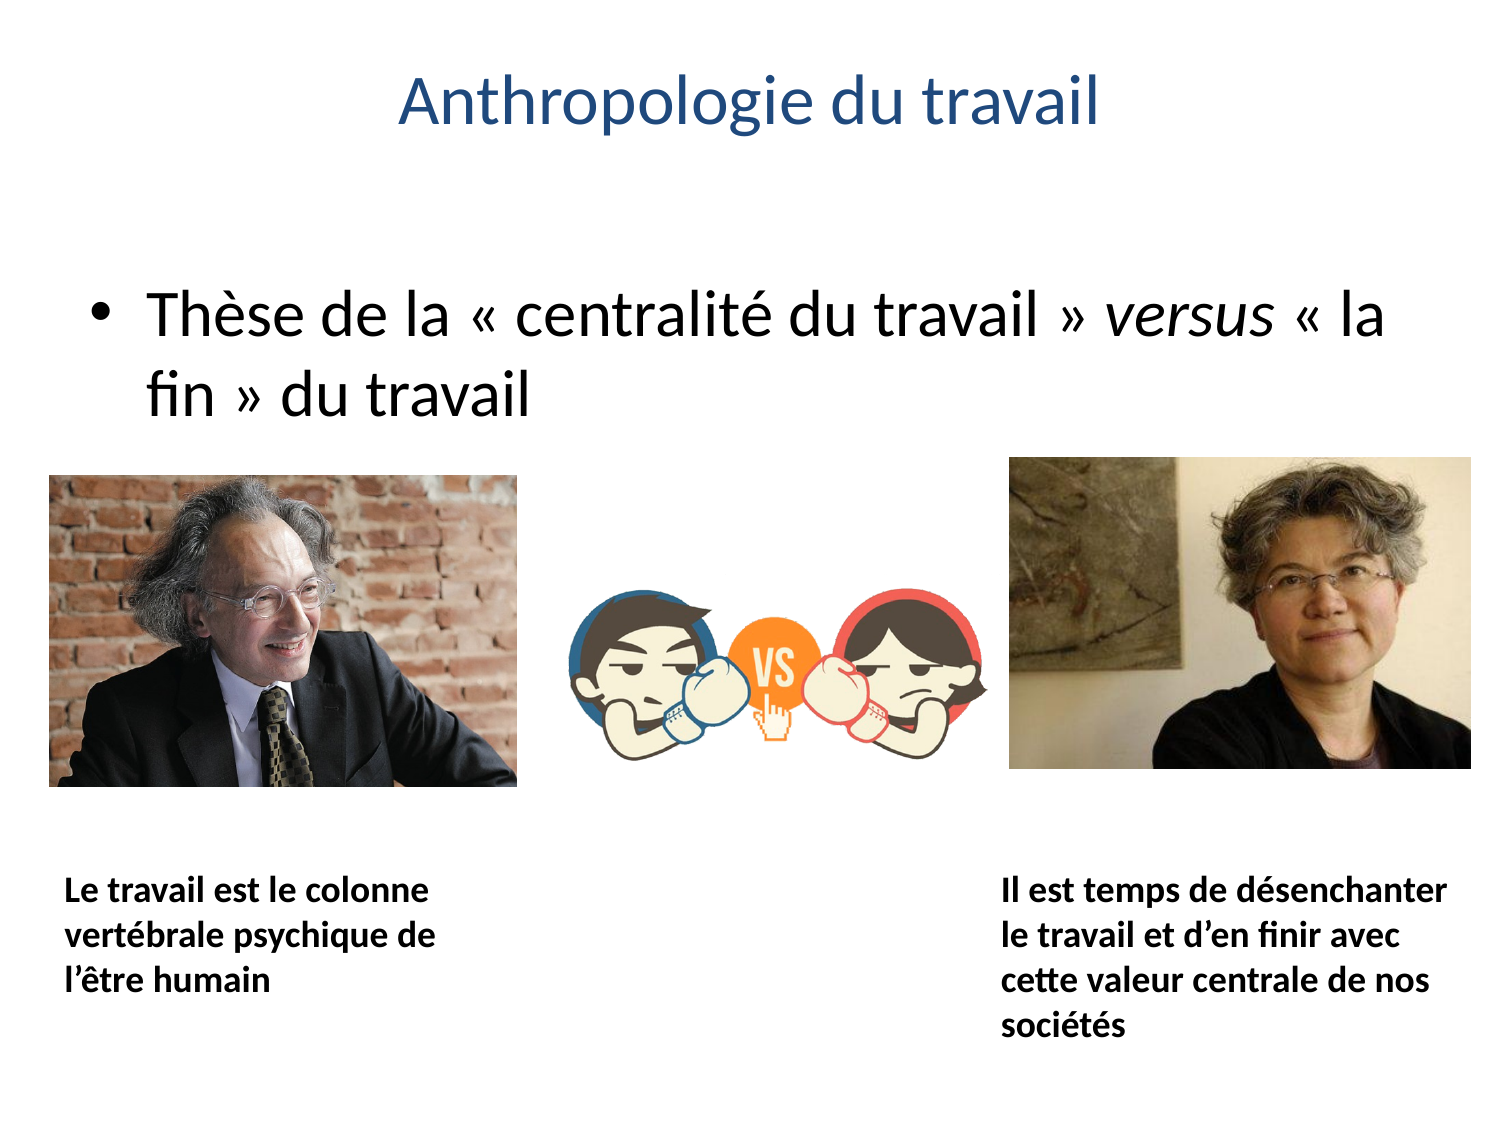

# Anthropologie du travail
Thèse de la « centralité du travail » versus « la fin » du travail
Le travail est le colonne vertébrale psychique de l’être humain
Il est temps de désenchanter le travail et d’en finir avec cette valeur centrale de nos sociétés